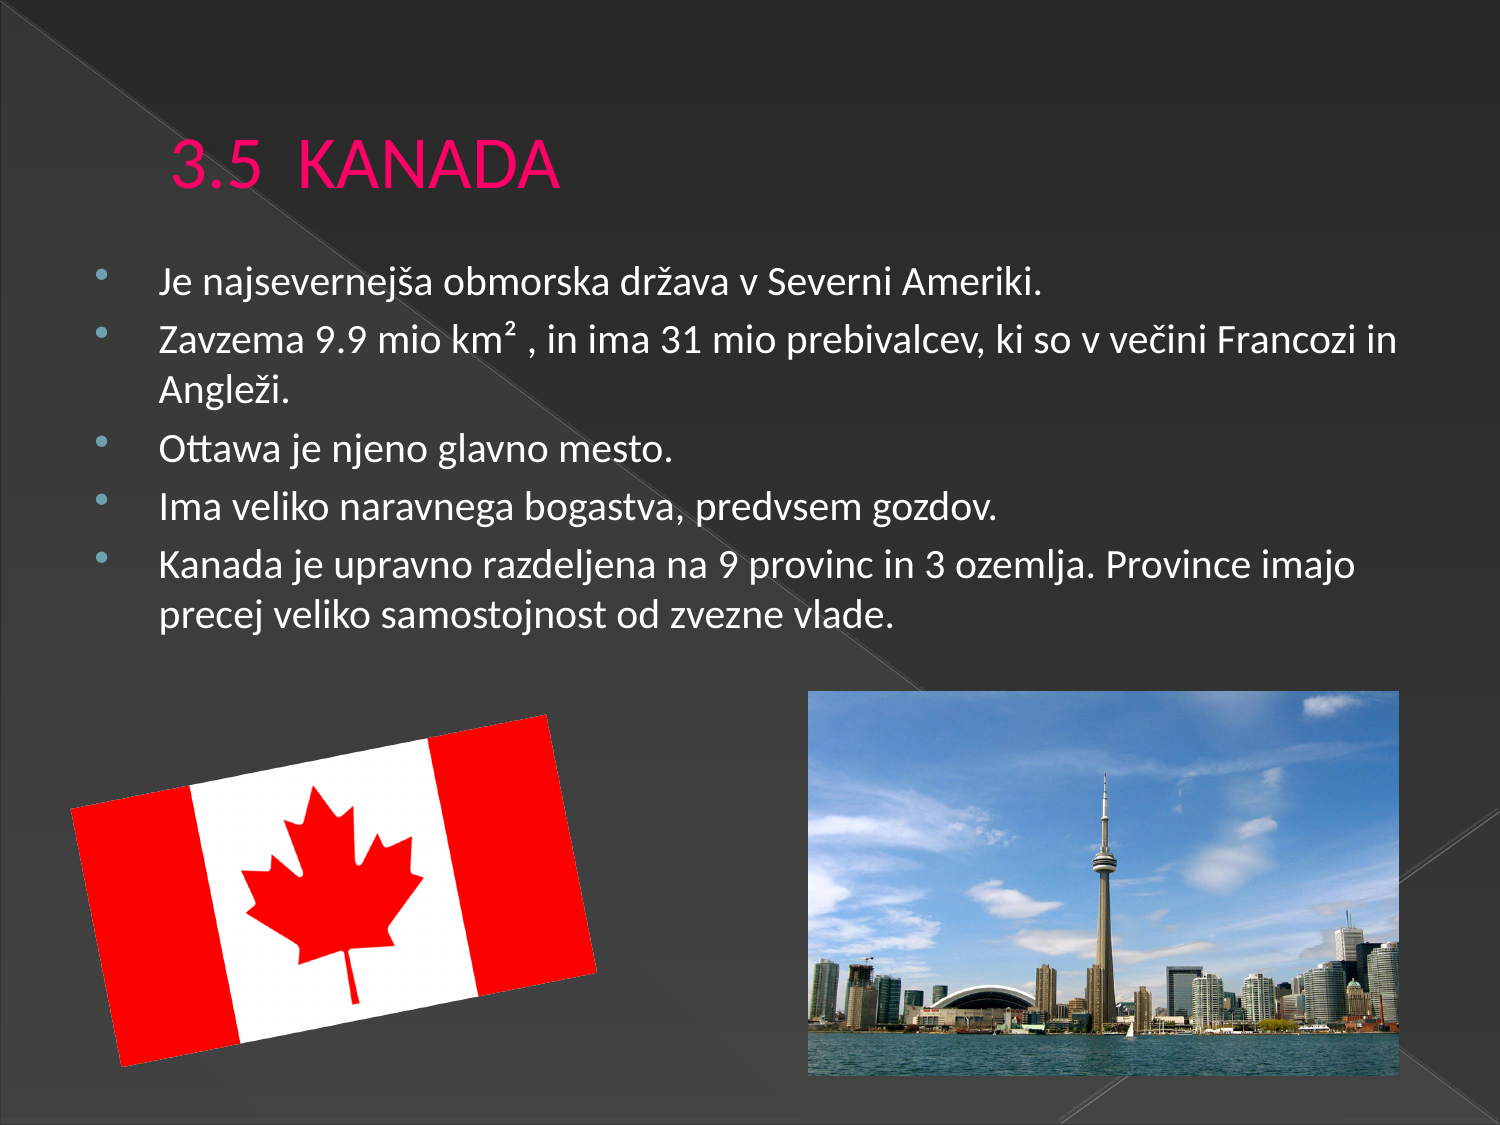

# 3.5 KANADA
Je najsevernejša obmorska država v Severni Ameriki.
Zavzema 9.9 mio km² , in ima 31 mio prebivalcev, ki so v večini Francozi in Angleži.
Ottawa je njeno glavno mesto.
Ima veliko naravnega bogastva, predvsem gozdov.
Kanada je upravno razdeljena na 9 provinc in 3 ozemlja. Province imajo precej veliko samostojnost od zvezne vlade.